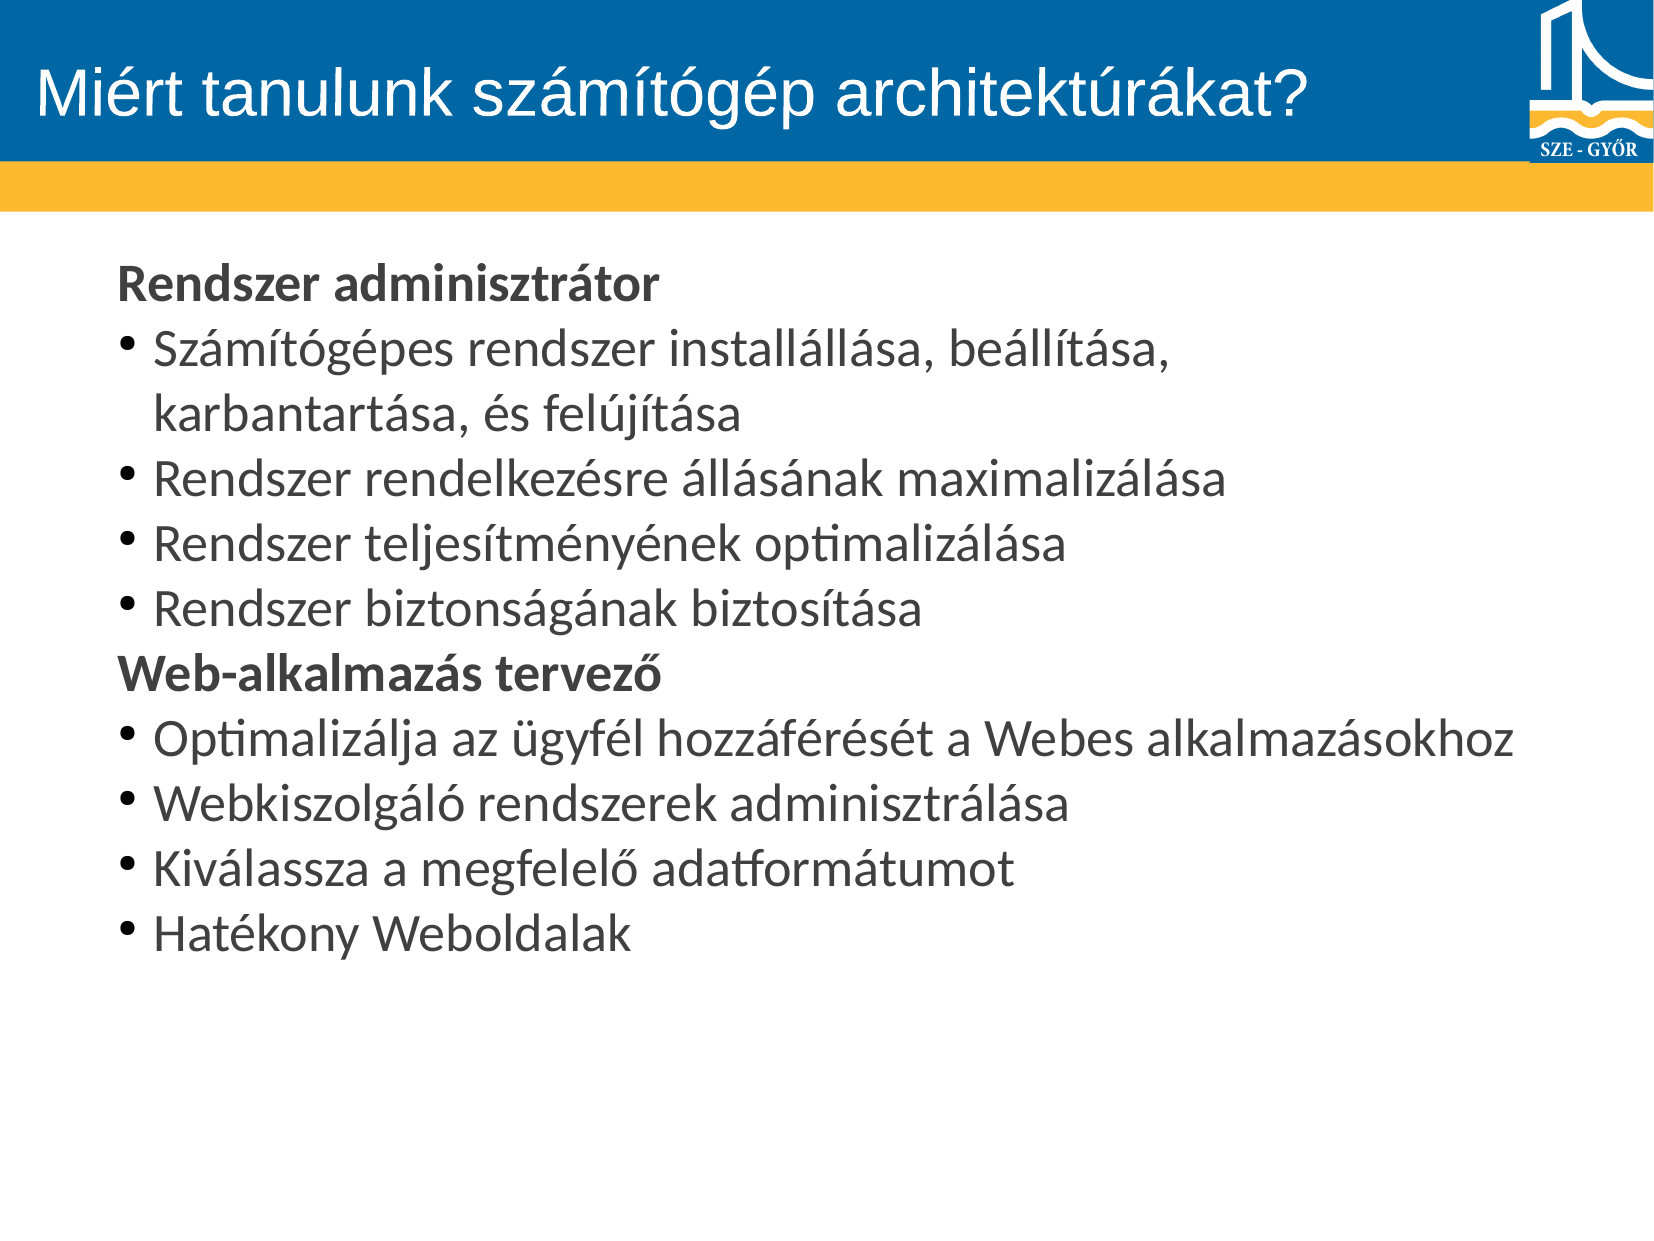

Miért tanulunk számítógép architektúrákat?
Rendszer adminisztrátor
Számítógépes rendszer installállása, beállítása,
karbantartása, és felújítása
Rendszer rendelkezésre állásának maximalizálása
Rendszer teljesítményének optimalizálása
Rendszer biztonságának biztosítása
Web-alkalmazás tervező
Optimalizálja az ügyfél hozzáférését a Webes alkalmazásokhoz
Webkiszolgáló rendszerek adminisztrálása
Kiválassza a megfelelő adatformátumot
Hatékony Weboldalak